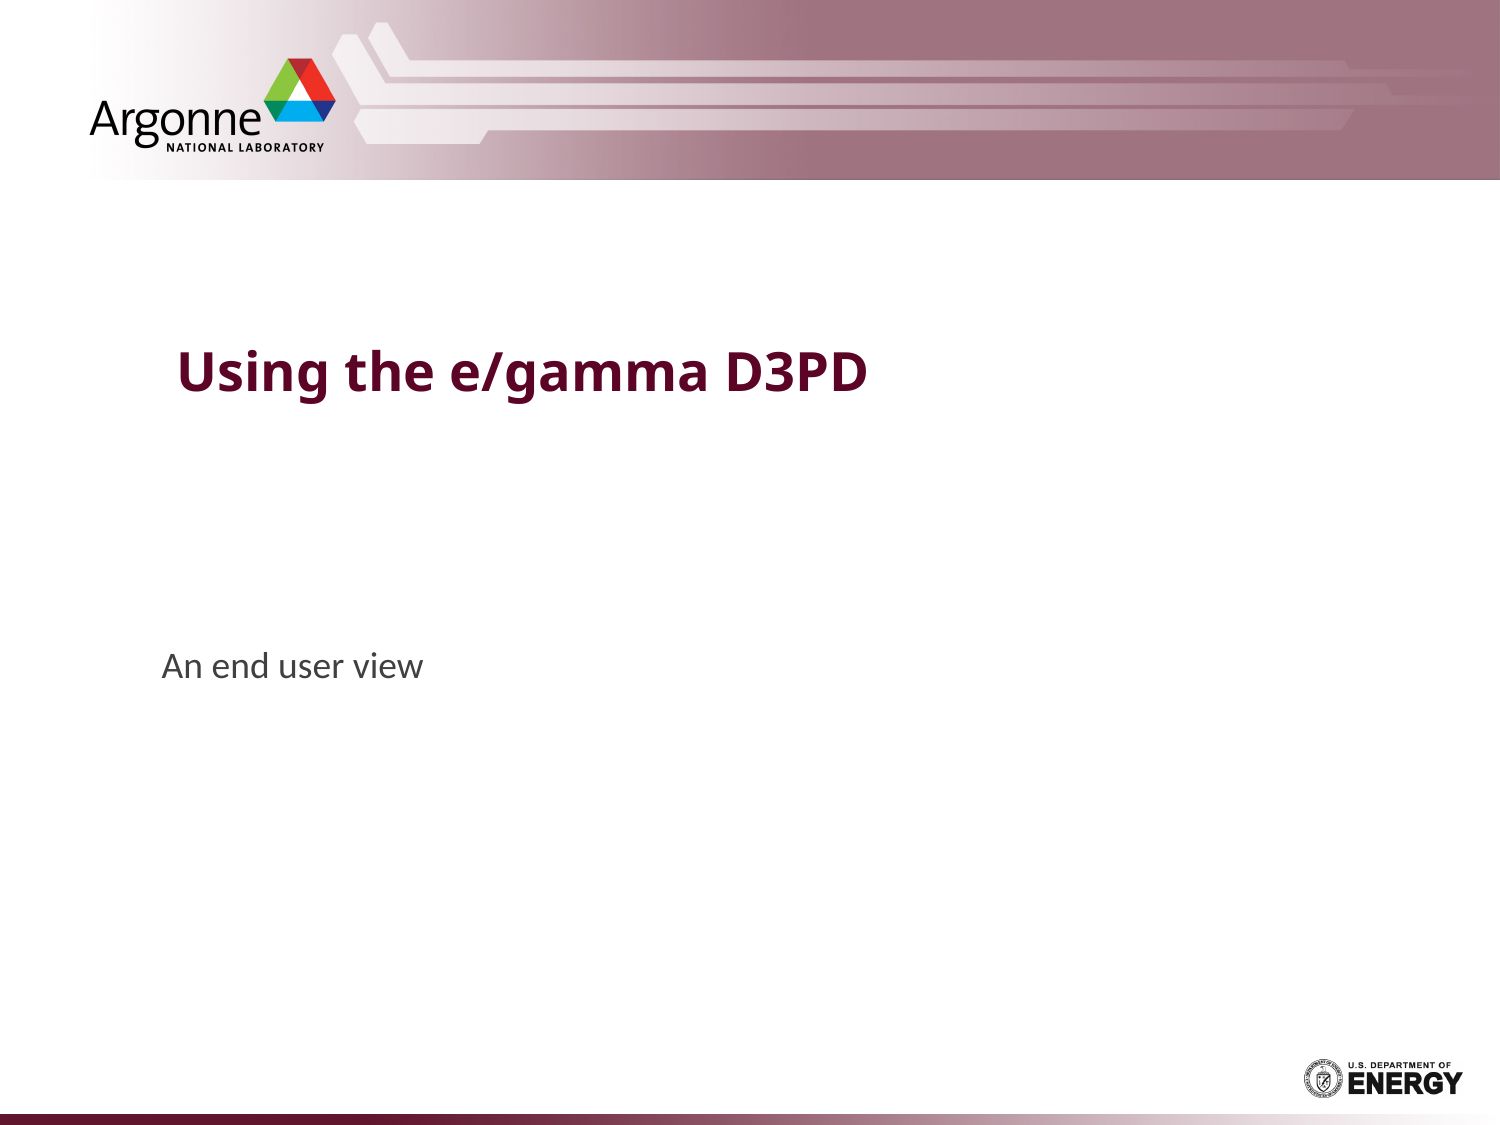

# Using the e/gamma D3PD
An end user view